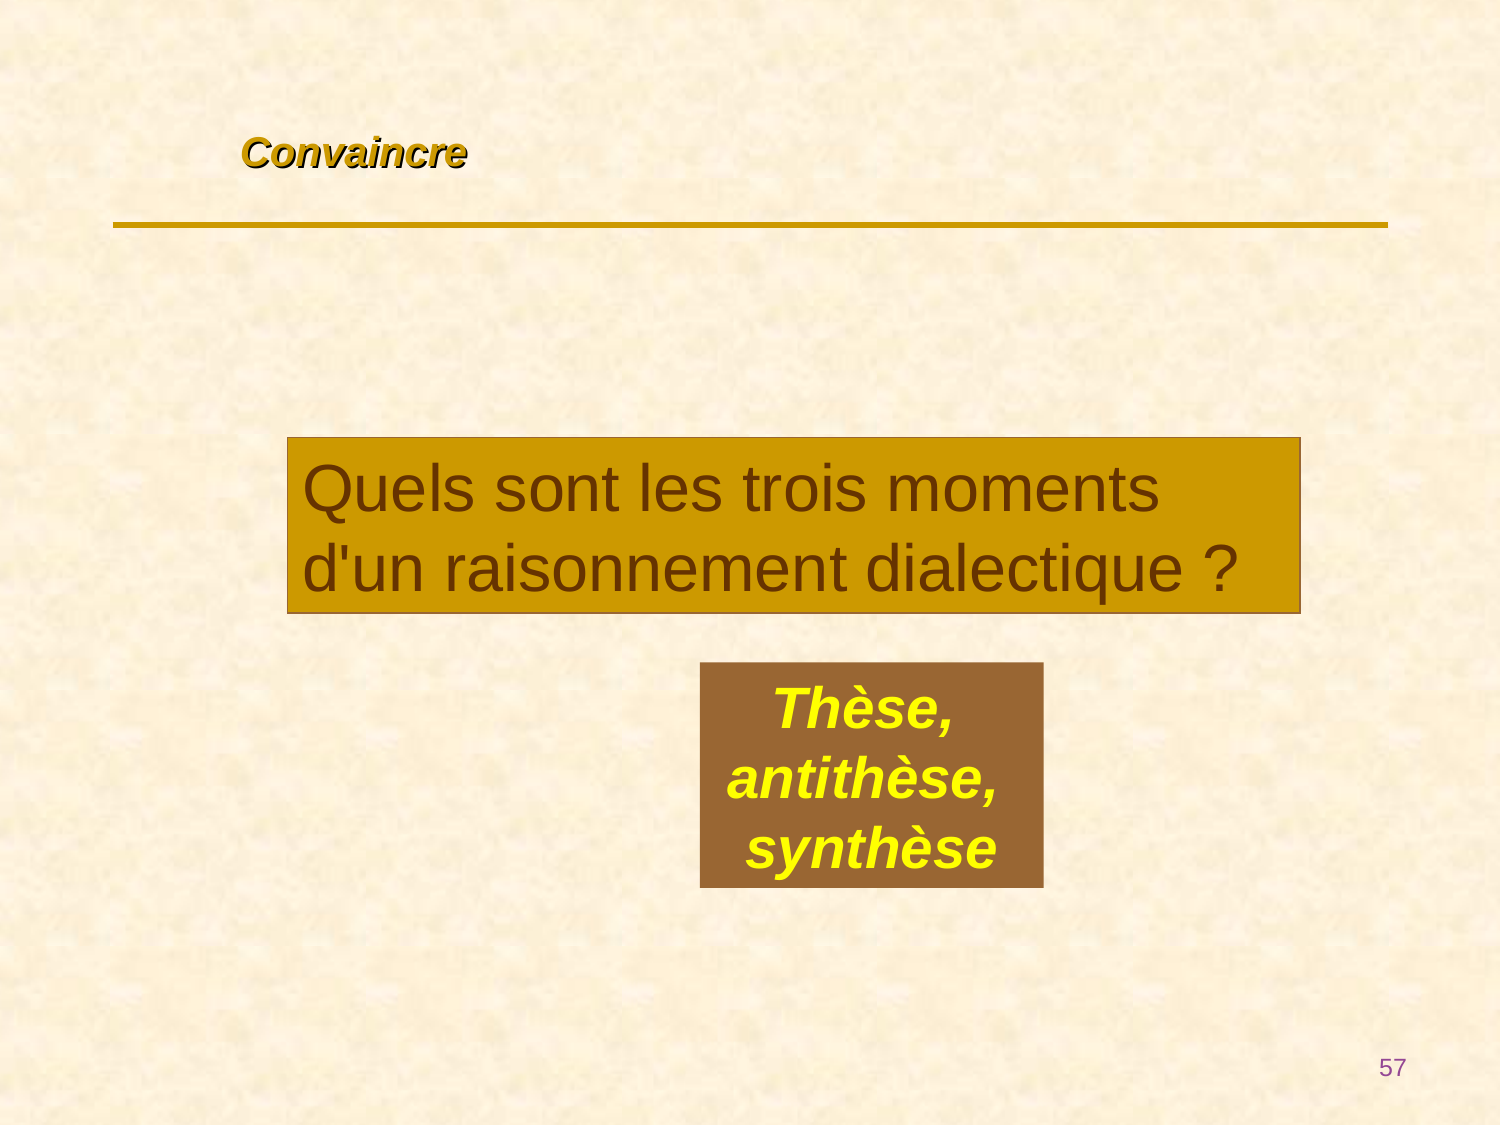

Convaincre
Quels sont les trois moments d'un raisonnement dialectique ?
Thèse,
antithèse,
synthèse
57